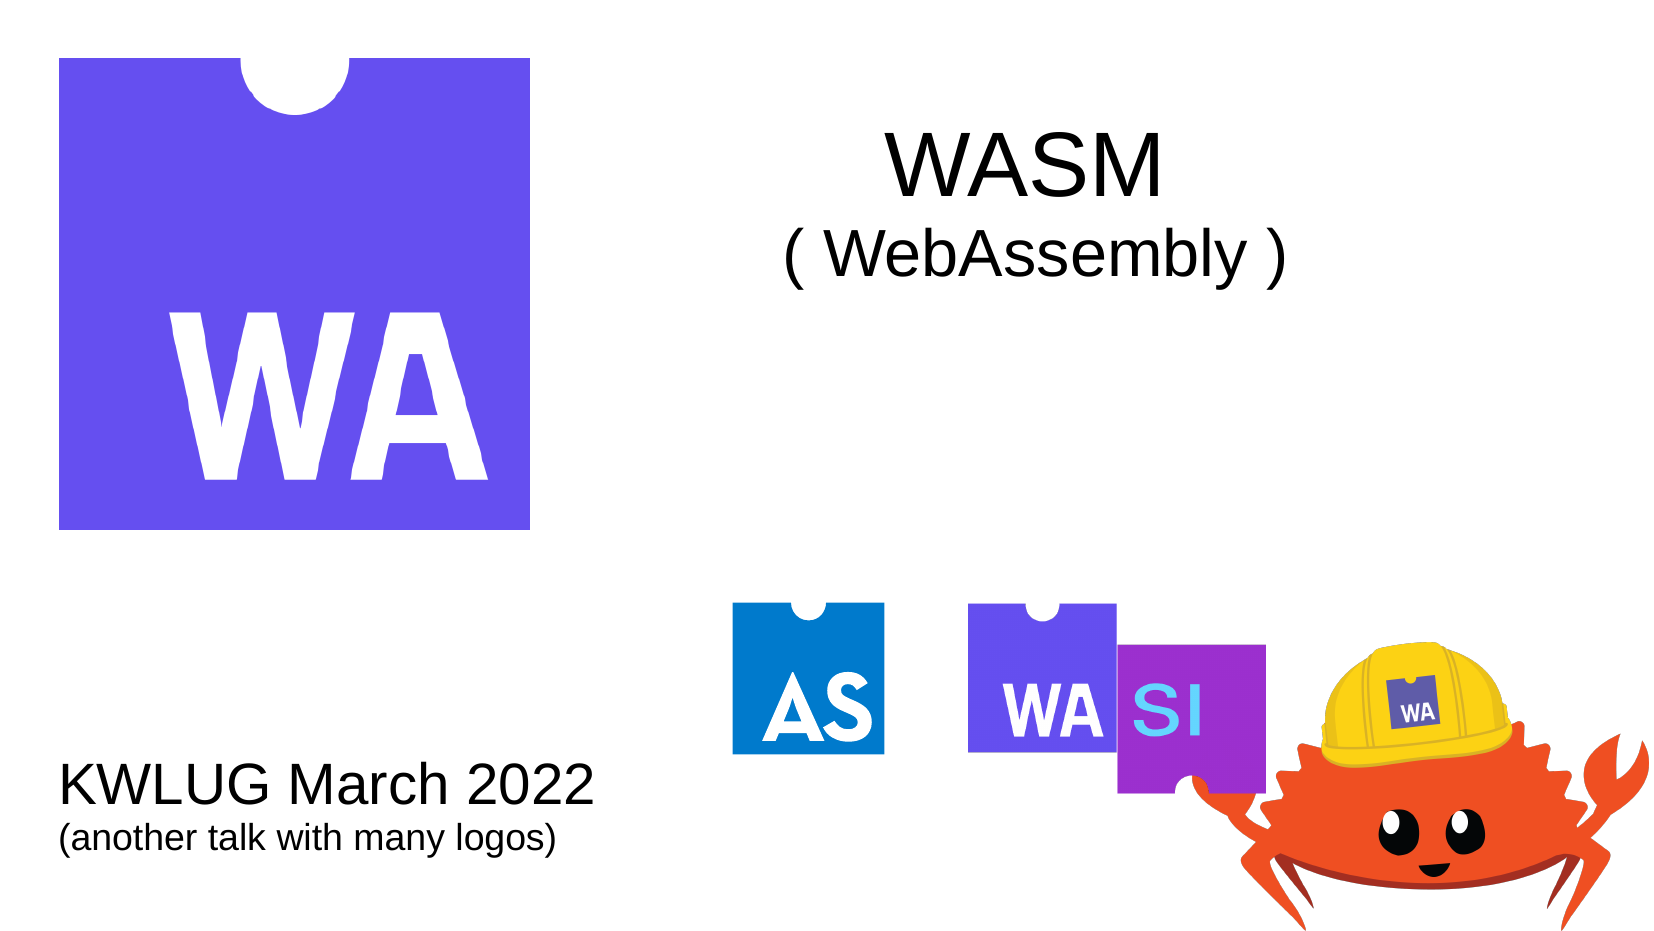

WASM
( WebAssembly )
KWLUG March 2022
(another talk with many logos)